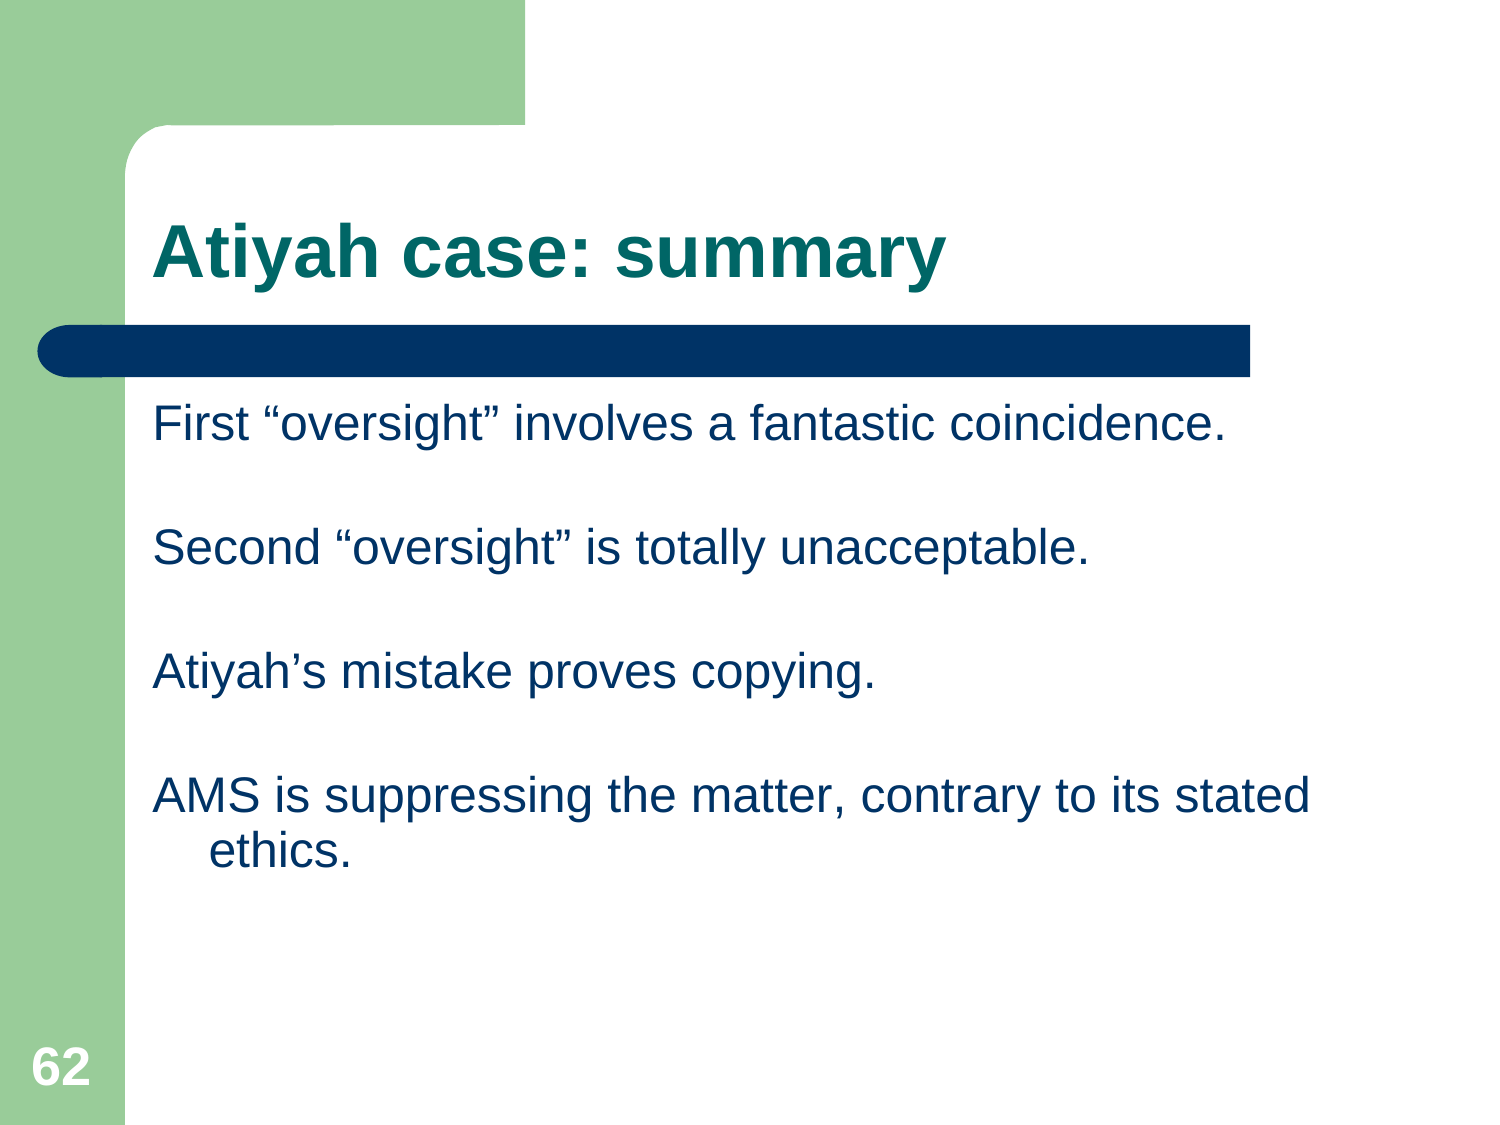

# Atiyah case: summary
First “oversight” involves a fantastic coincidence.
Second “oversight” is totally unacceptable.
Atiyah’s mistake proves copying.
AMS is suppressing the matter, contrary to its stated ethics.
62